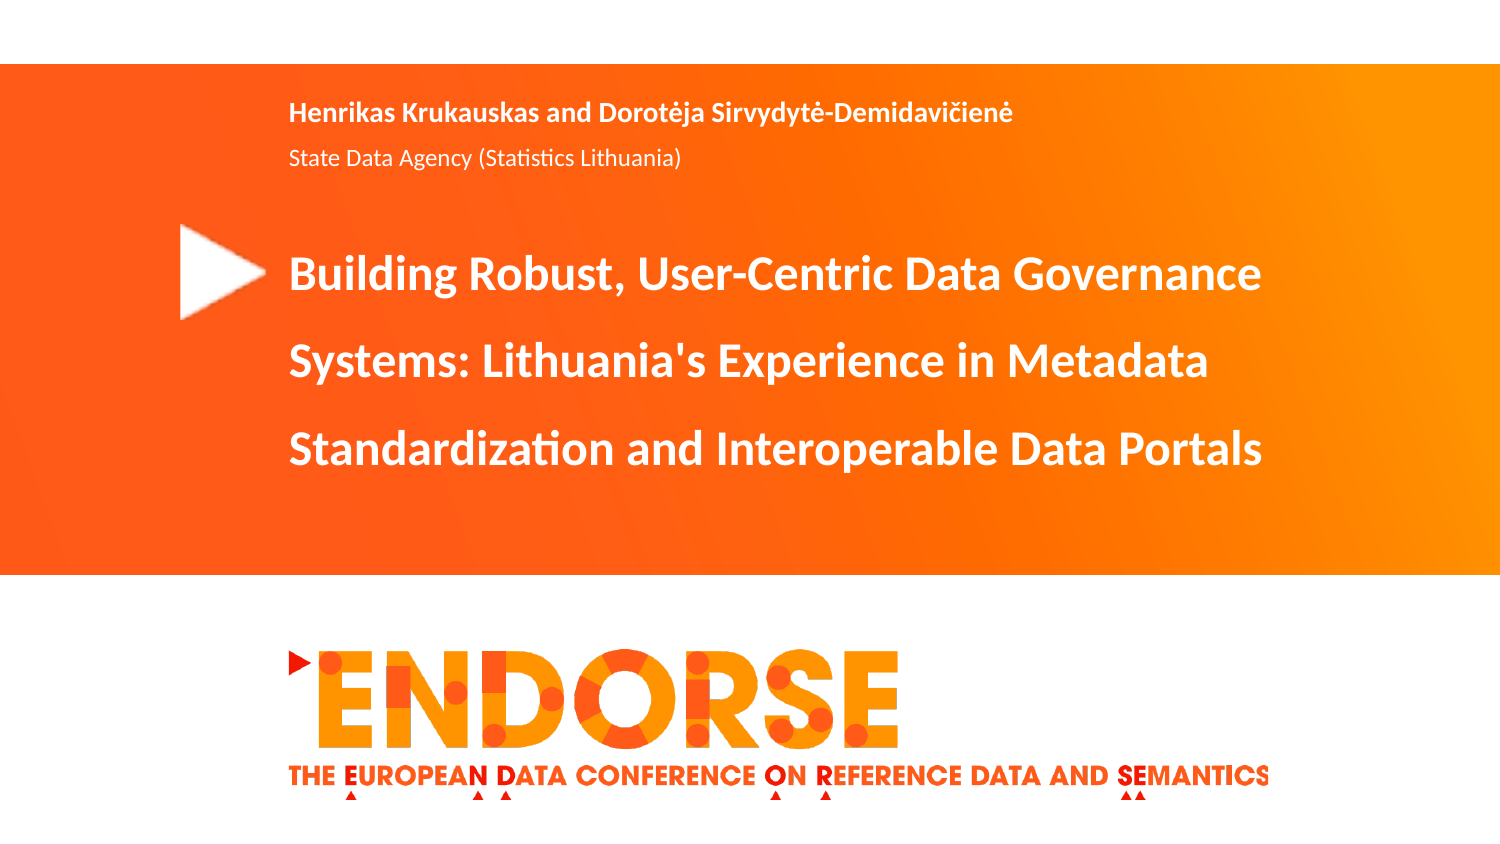

# Henrikas Krukauskas and Dorotėja Sirvydytė-Demidavičienė
State Data Agency (Statistics Lithuania)
Building Robust, User-Centric Data Governance Systems: Lithuania's Experience in Metadata Standardization and Interoperable Data Portals